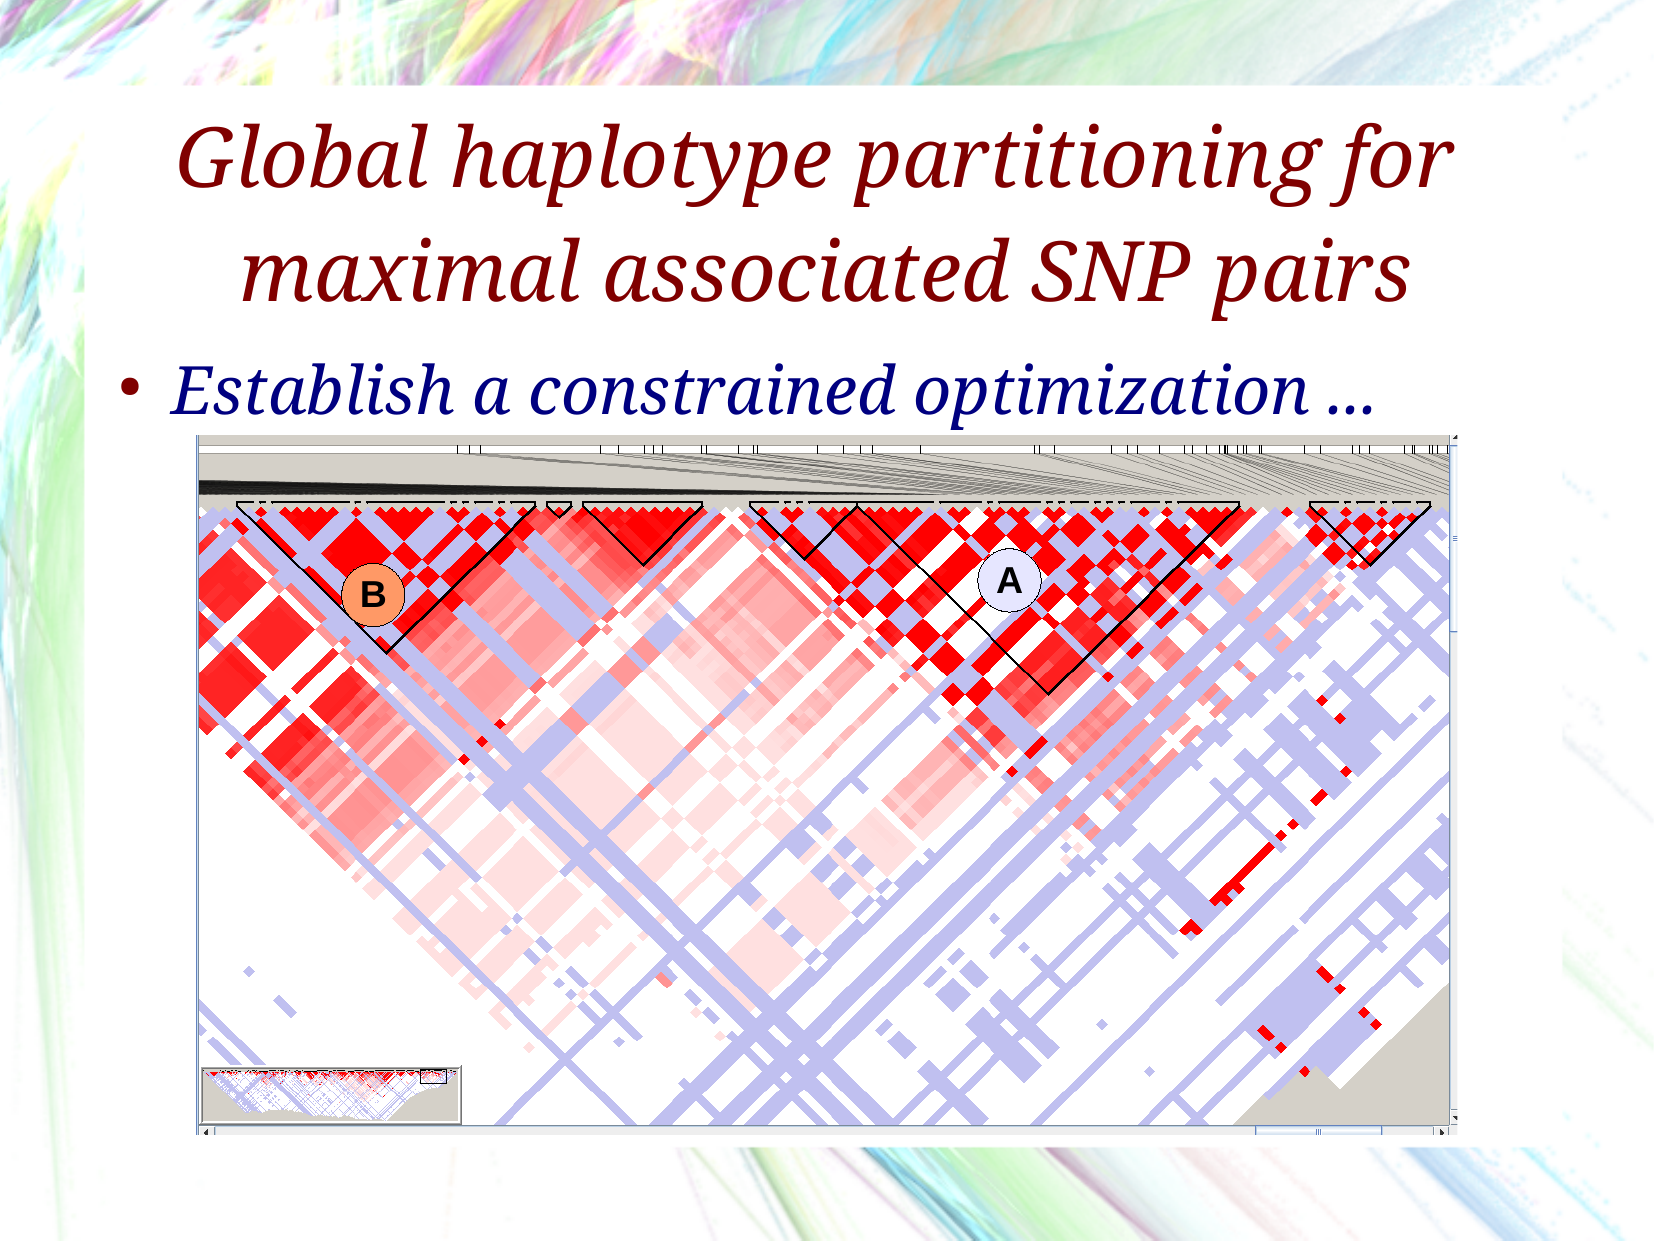

# Global haplotype partitioning for maximal associated SNP pairs
Establish a constrained optimization ...
A
B